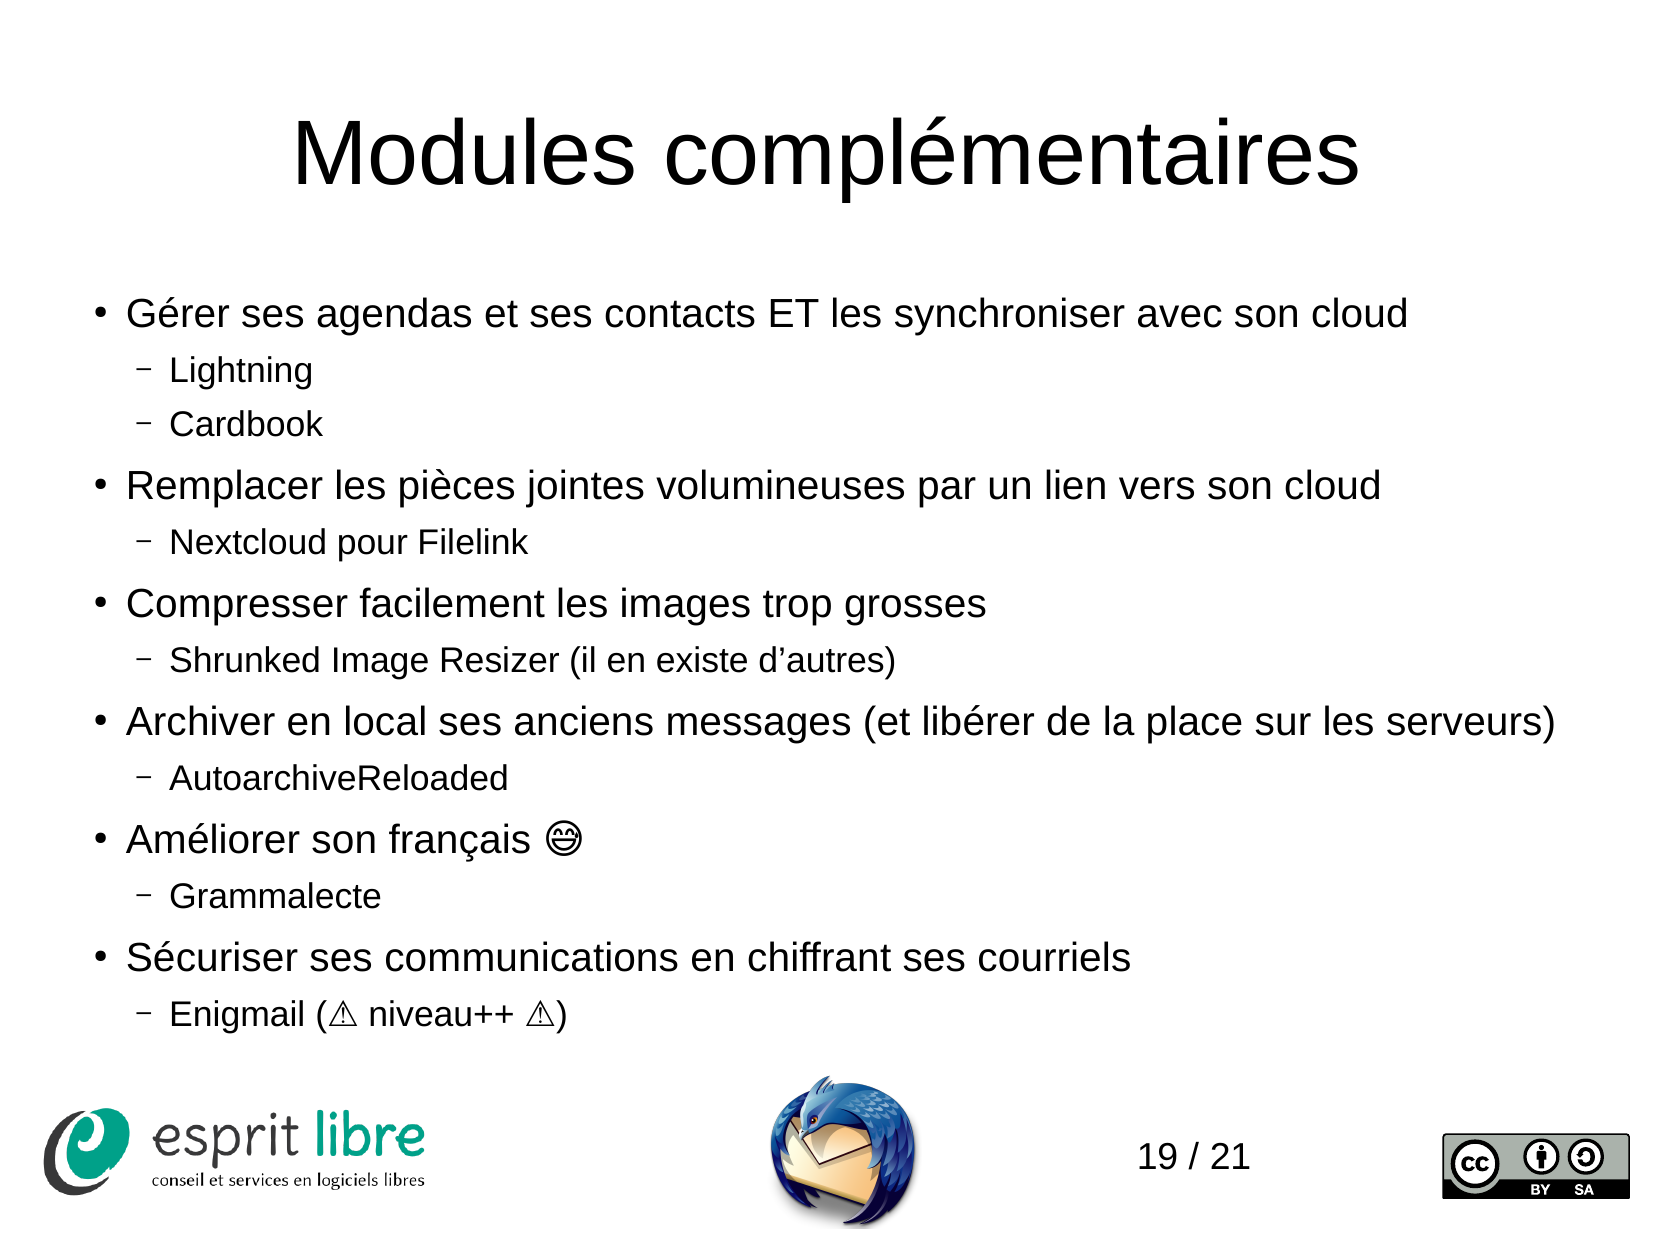

# Modules complémentaires
Gérer ses agendas et ses contacts ET les synchroniser avec son cloud
Lightning
Cardbook
Remplacer les pièces jointes volumineuses par un lien vers son cloud
Nextcloud pour Filelink
Compresser facilement les images trop grosses
Shrunked Image Resizer (il en existe d’autres)
Archiver en local ses anciens messages (et libérer de la place sur les serveurs)
AutoarchiveReloaded
Améliorer son français 😅
Grammalecte
Sécuriser ses communications en chiffrant ses courriels
Enigmail (⚠ niveau++ ⚠)